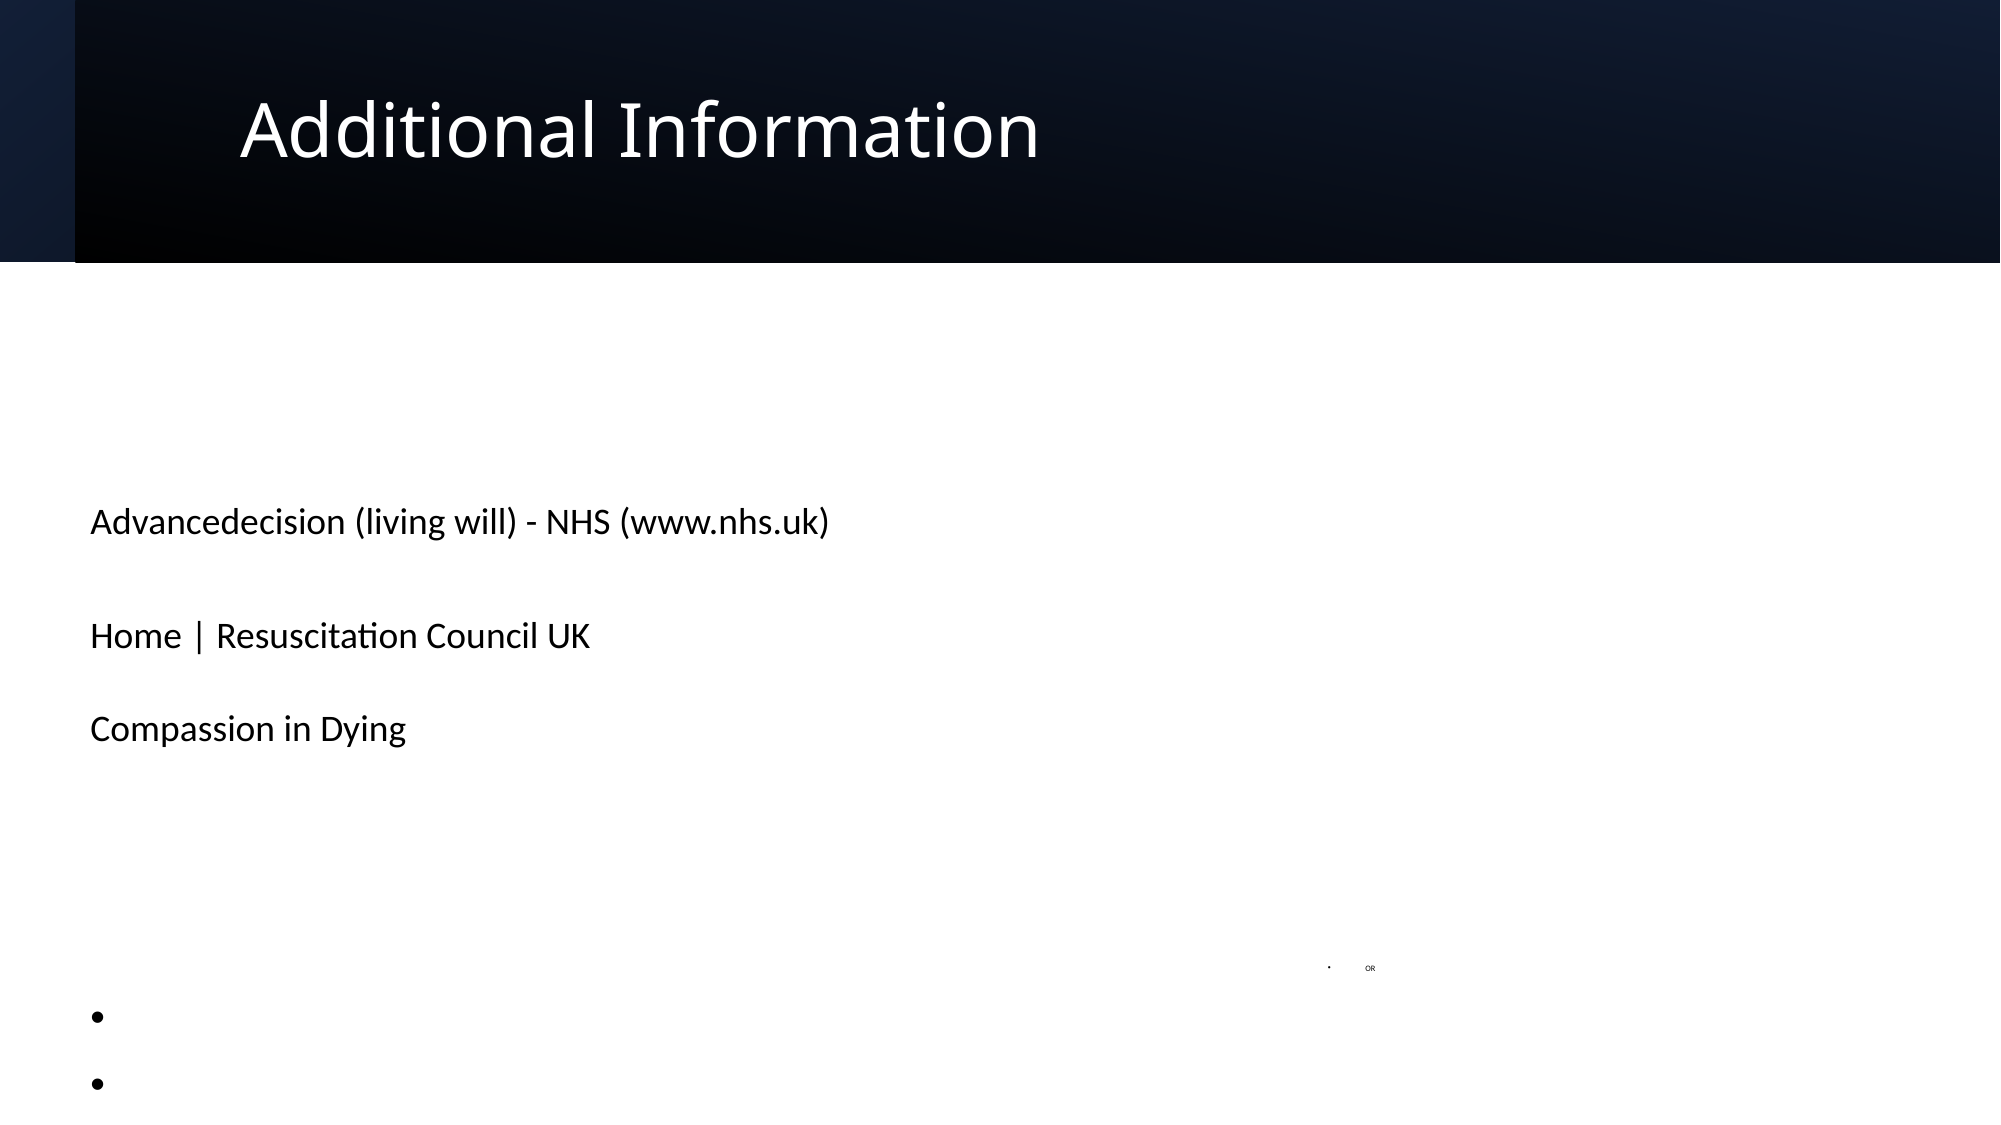

# Additional Information
Advancedecision (living will) - NHS (www.nhs.uk)
Home | Resuscitation Council UK
Compassion in Dying
OR